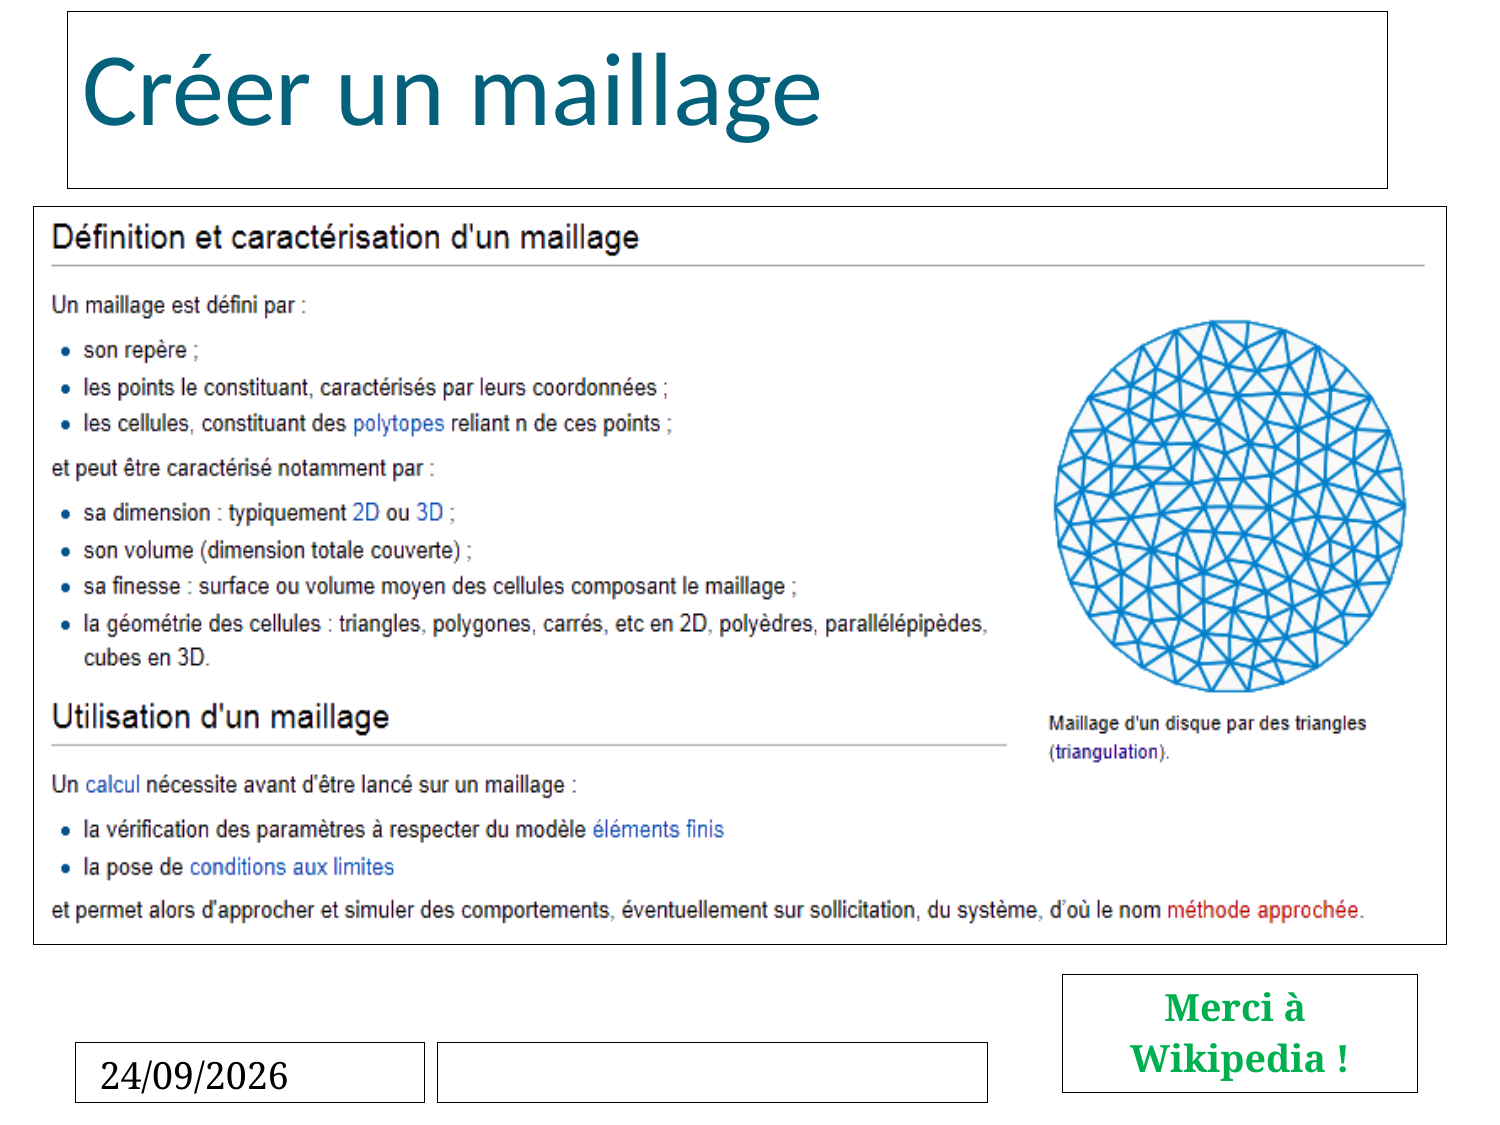

# Créer un maillage
Merci à
Wikipedia !